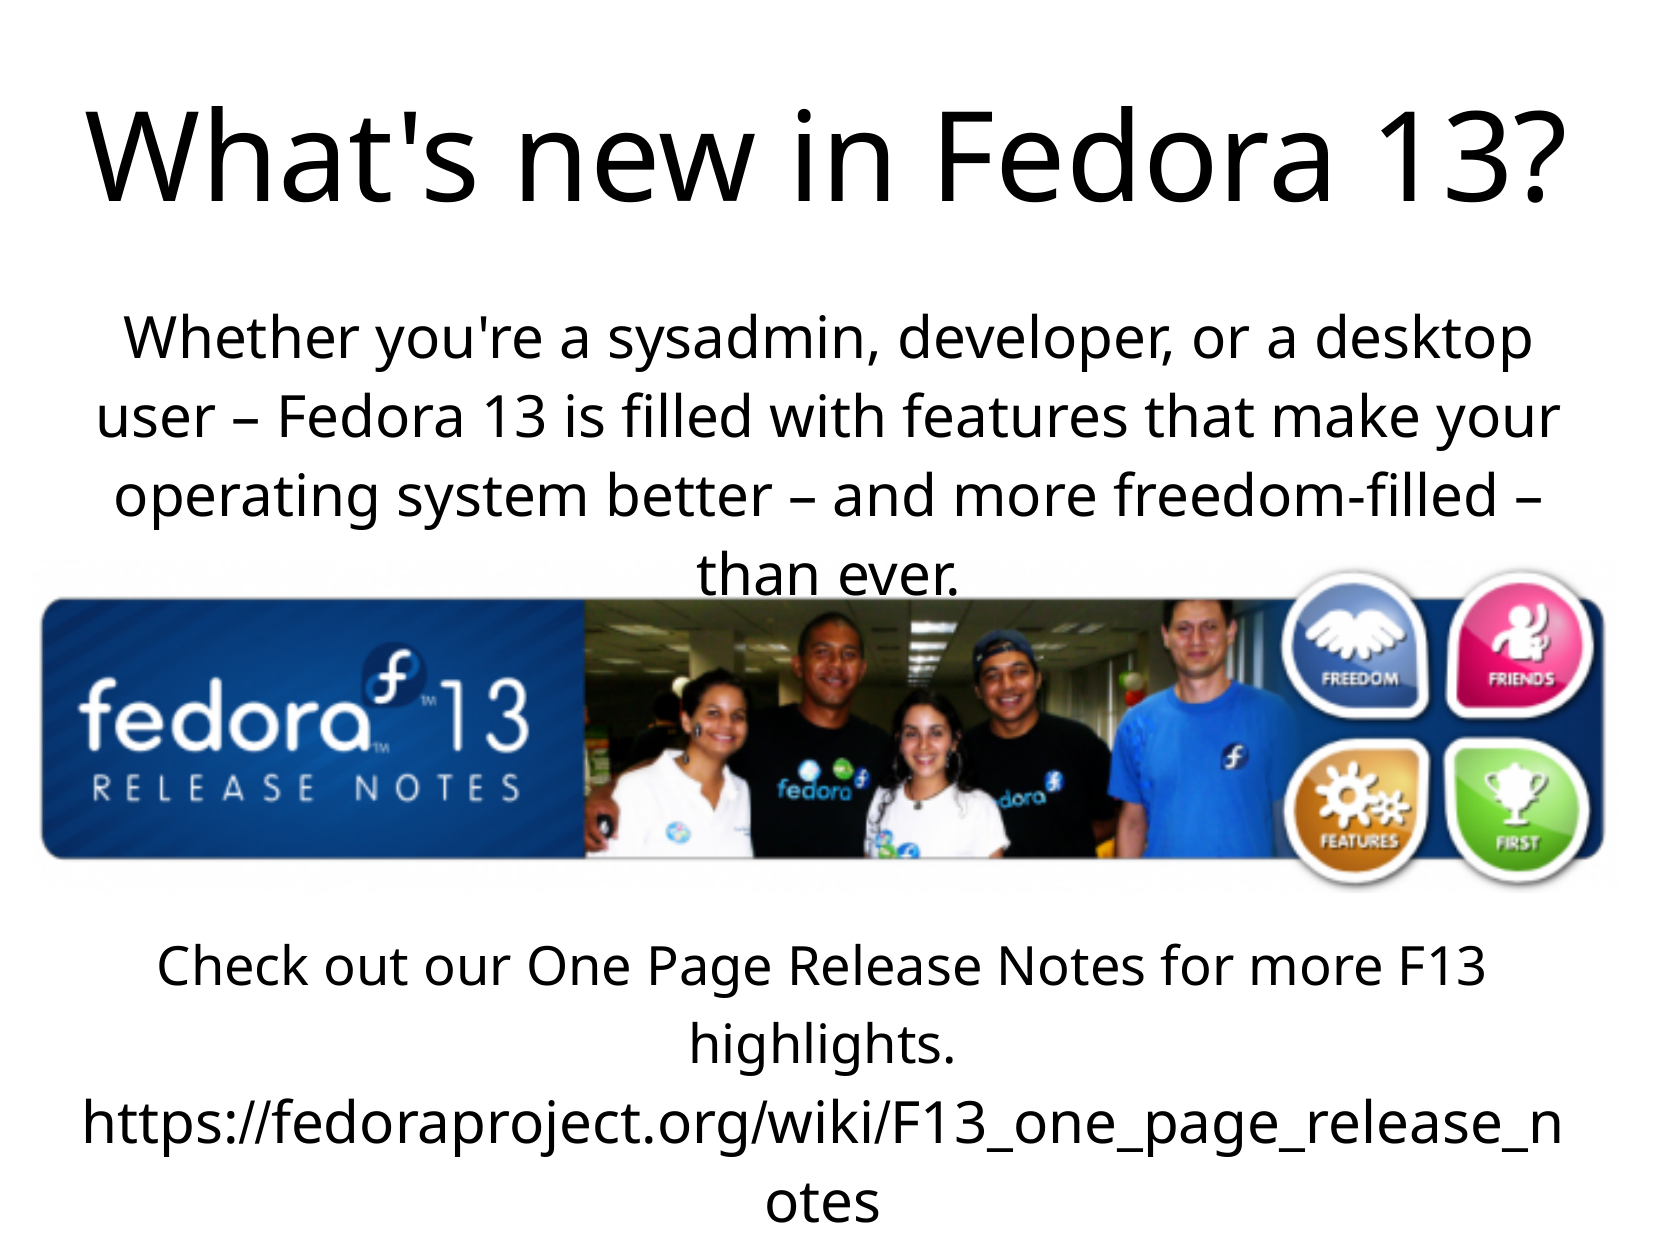

What's new in Fedora 13?
Whether you're a sysadmin, developer, or a desktop user – Fedora 13 is filled with features that make your operating system better – and more freedom-filled – than ever.
# Check out our One Page Release Notes for more F13 highlights. https://fedoraproject.org/wiki/F13_one_page_release_notes